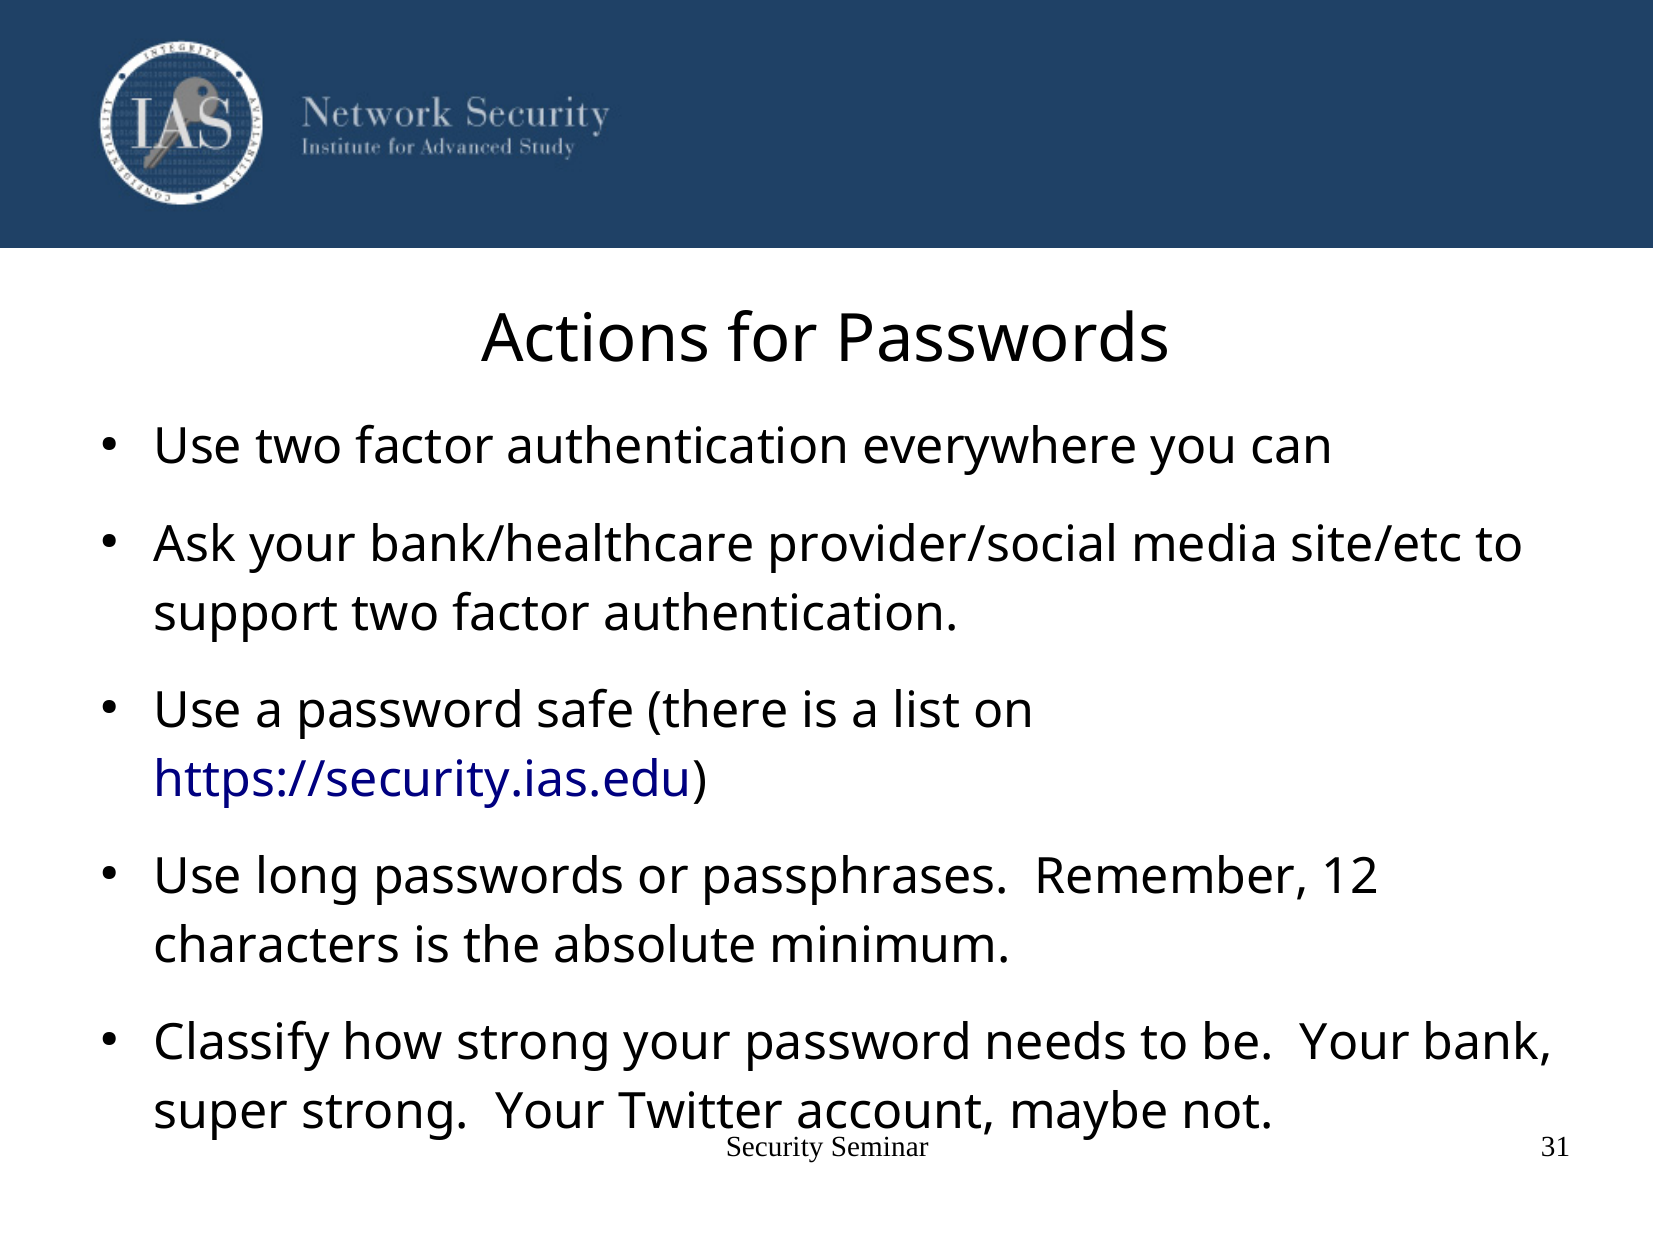

#
Actions for Passwords
Use two factor authentication everywhere you can
Ask your bank/healthcare provider/social media site/etc to support two factor authentication.
Use a password safe (there is a list on https://security.ias.edu)
Use long passwords or passphrases. Remember, 12 characters is the absolute minimum.
Classify how strong your password needs to be. Your bank, super strong. Your Twitter account, maybe not.
Security Seminar
31